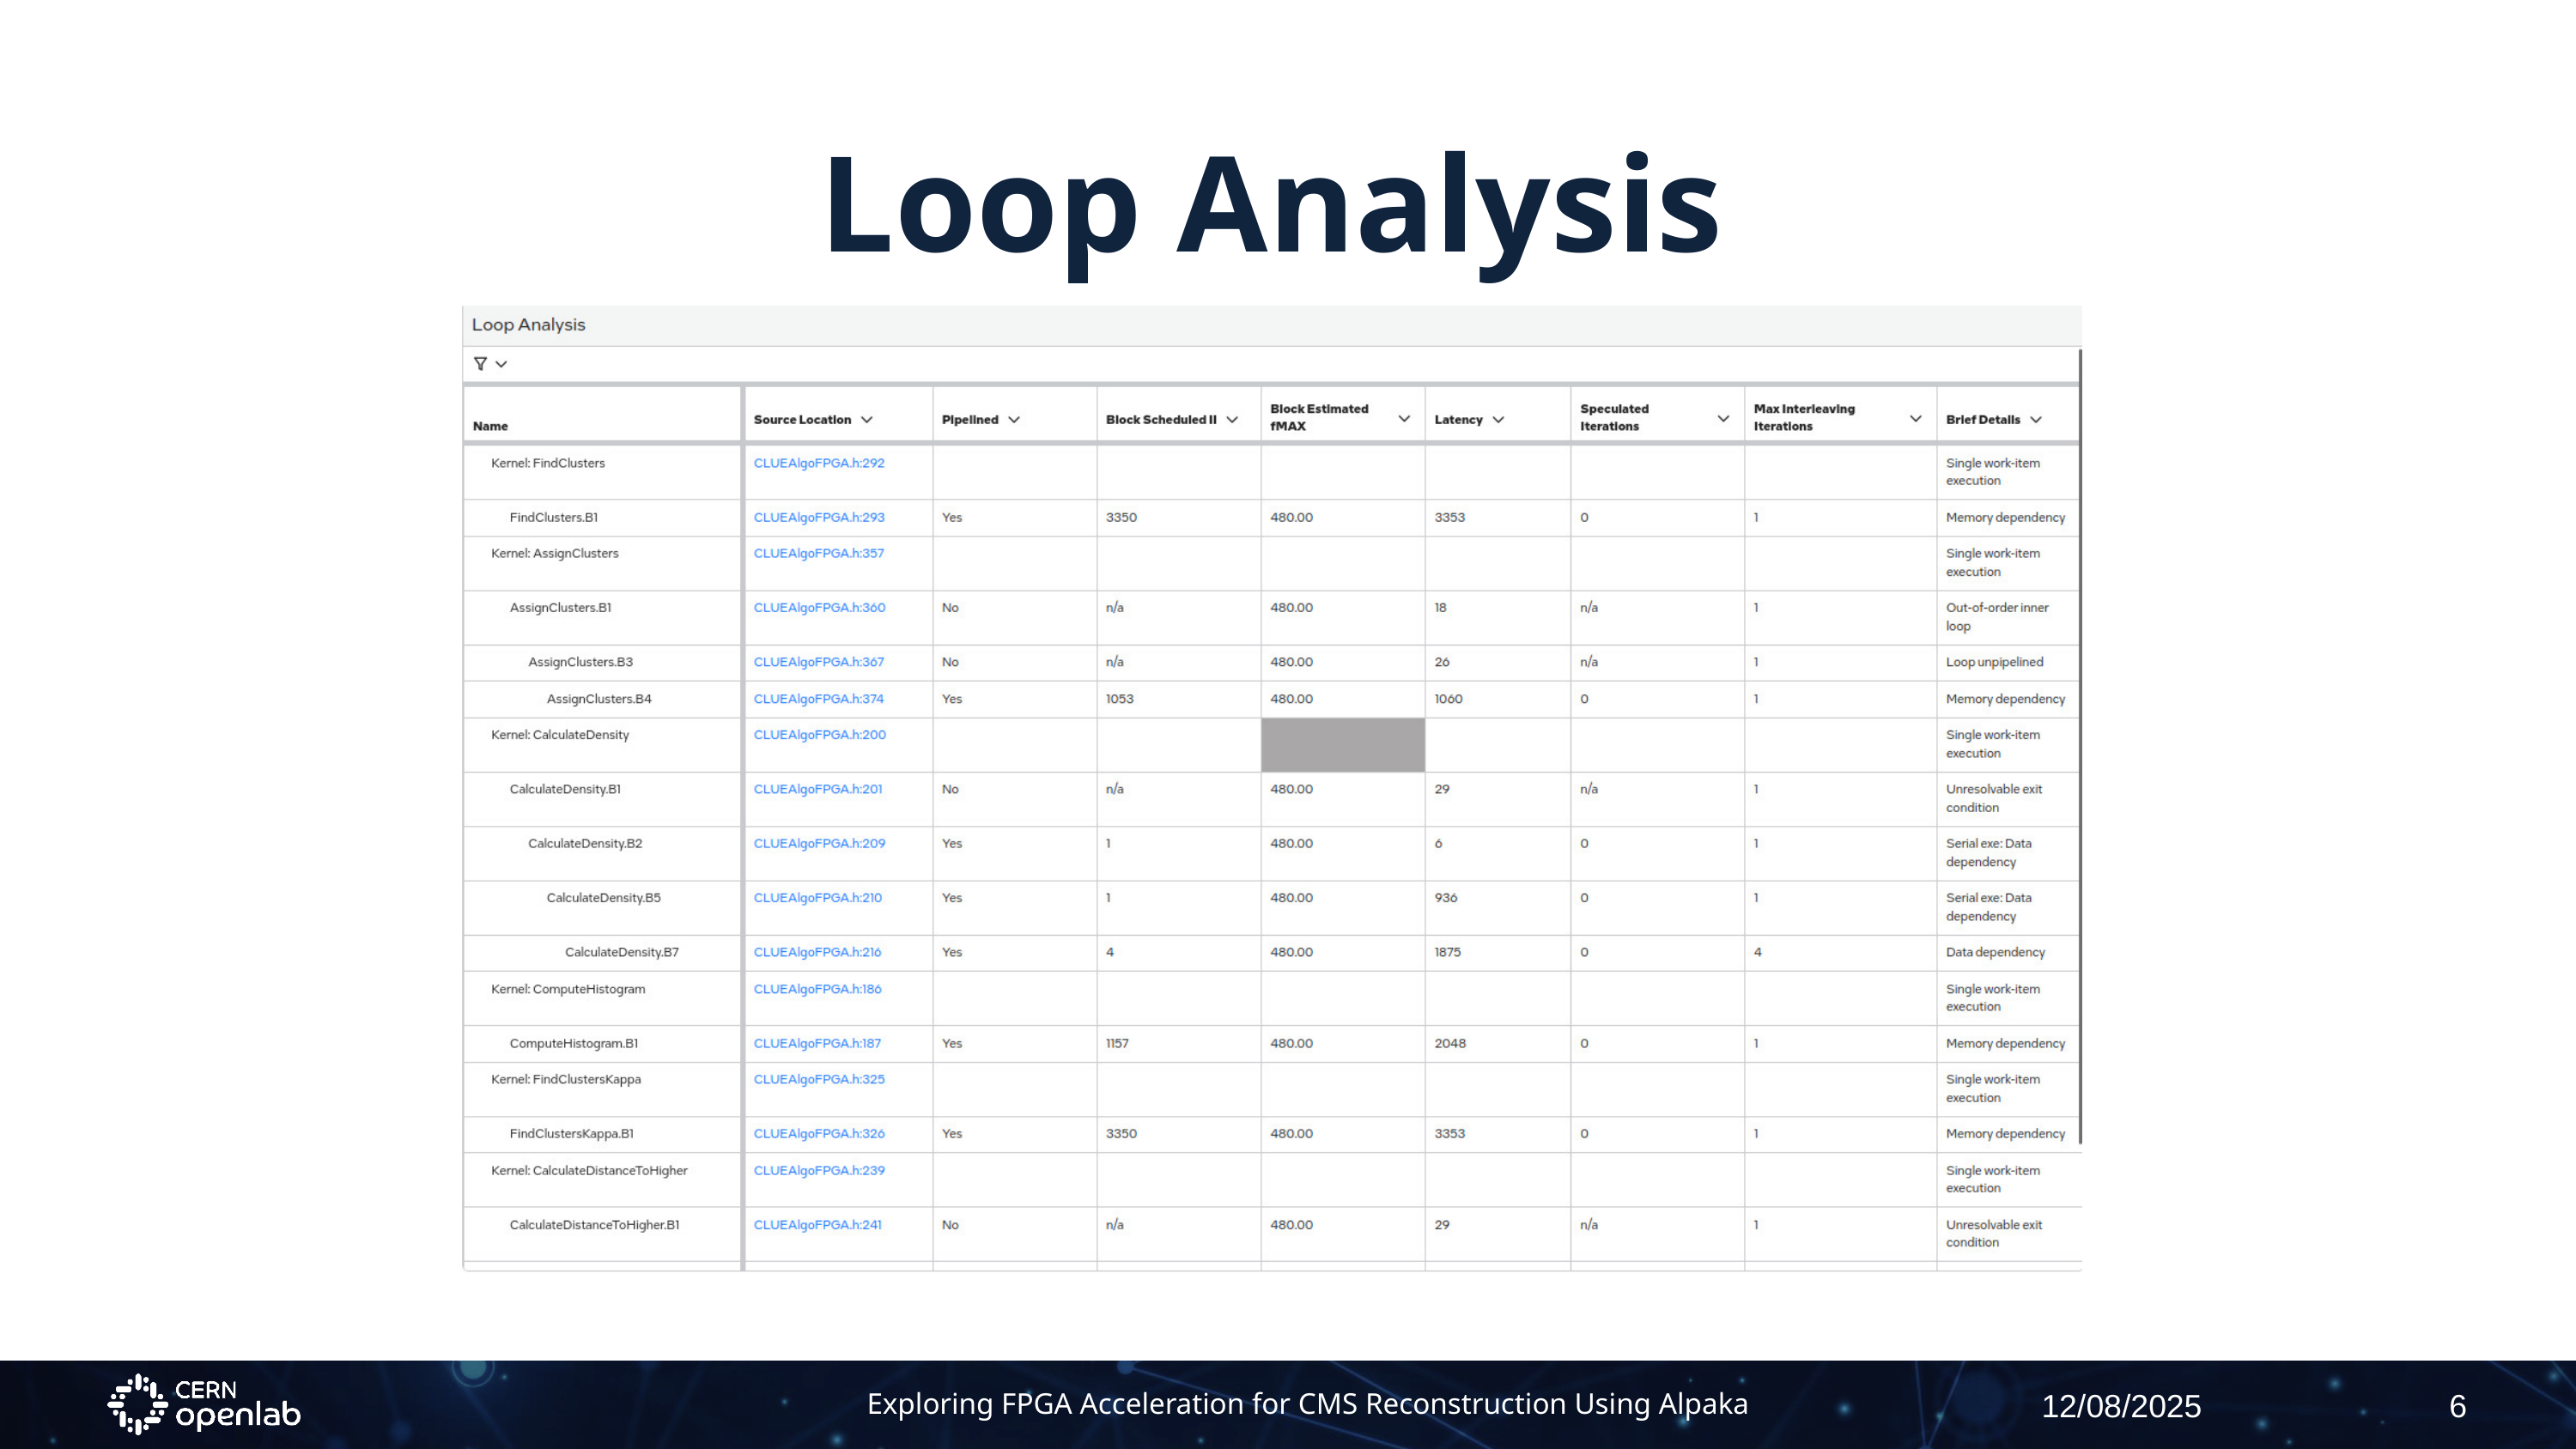

Loop Analysis
Exploring FPGA Acceleration for CMS Reconstruction Using Alpaka
12/08/2025
6